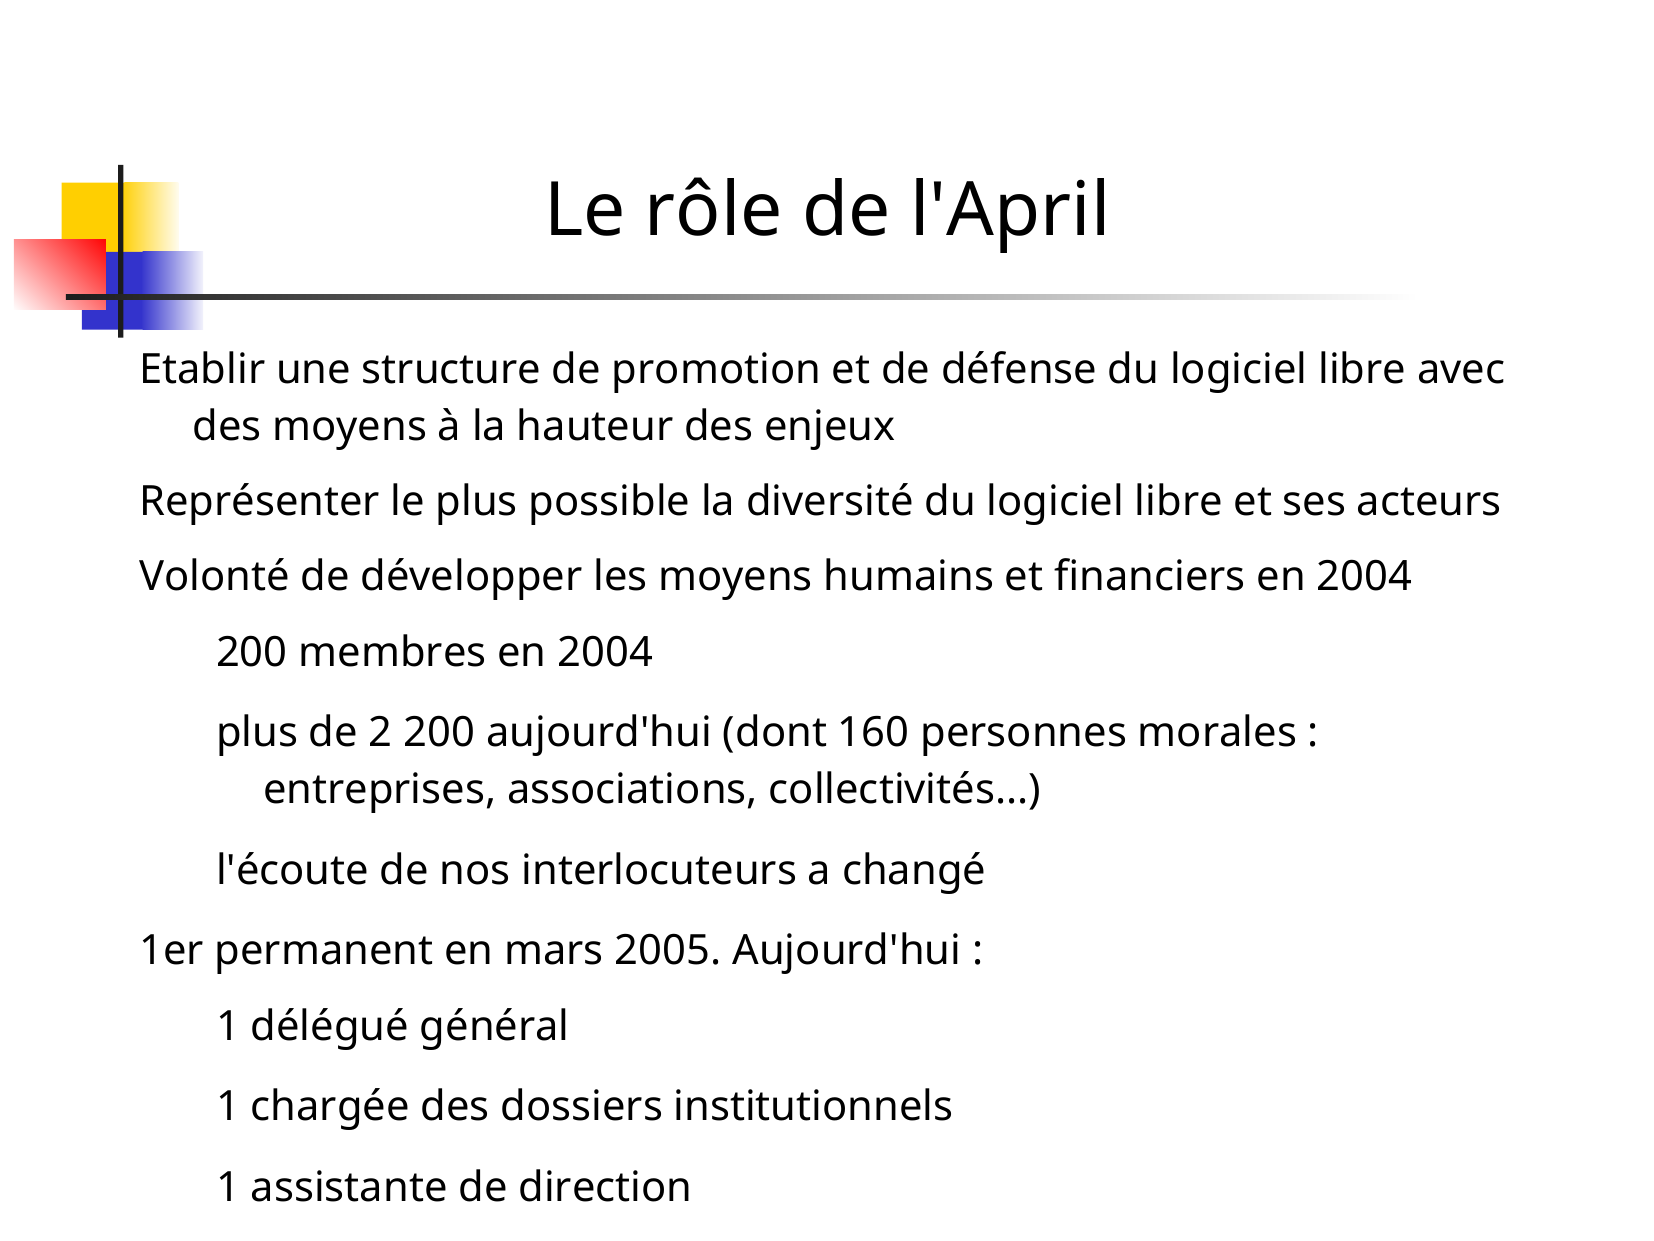

# Le rôle de l'April
Etablir une structure de promotion et de défense du logiciel libre avec des moyens à la hauteur des enjeux
Représenter le plus possible la diversité du logiciel libre et ses acteurs
Volonté de développer les moyens humains et financiers en 2004
200 membres en 2004
plus de 2 200 aujourd'hui (dont 160 personnes morales : entreprises, associations, collectivités...)
l'écoute de nos interlocuteurs a changé
1er permanent en mars 2005. Aujourd'hui :
1 délégué général
1 chargée des dossiers institutionnels
1 assistante de direction